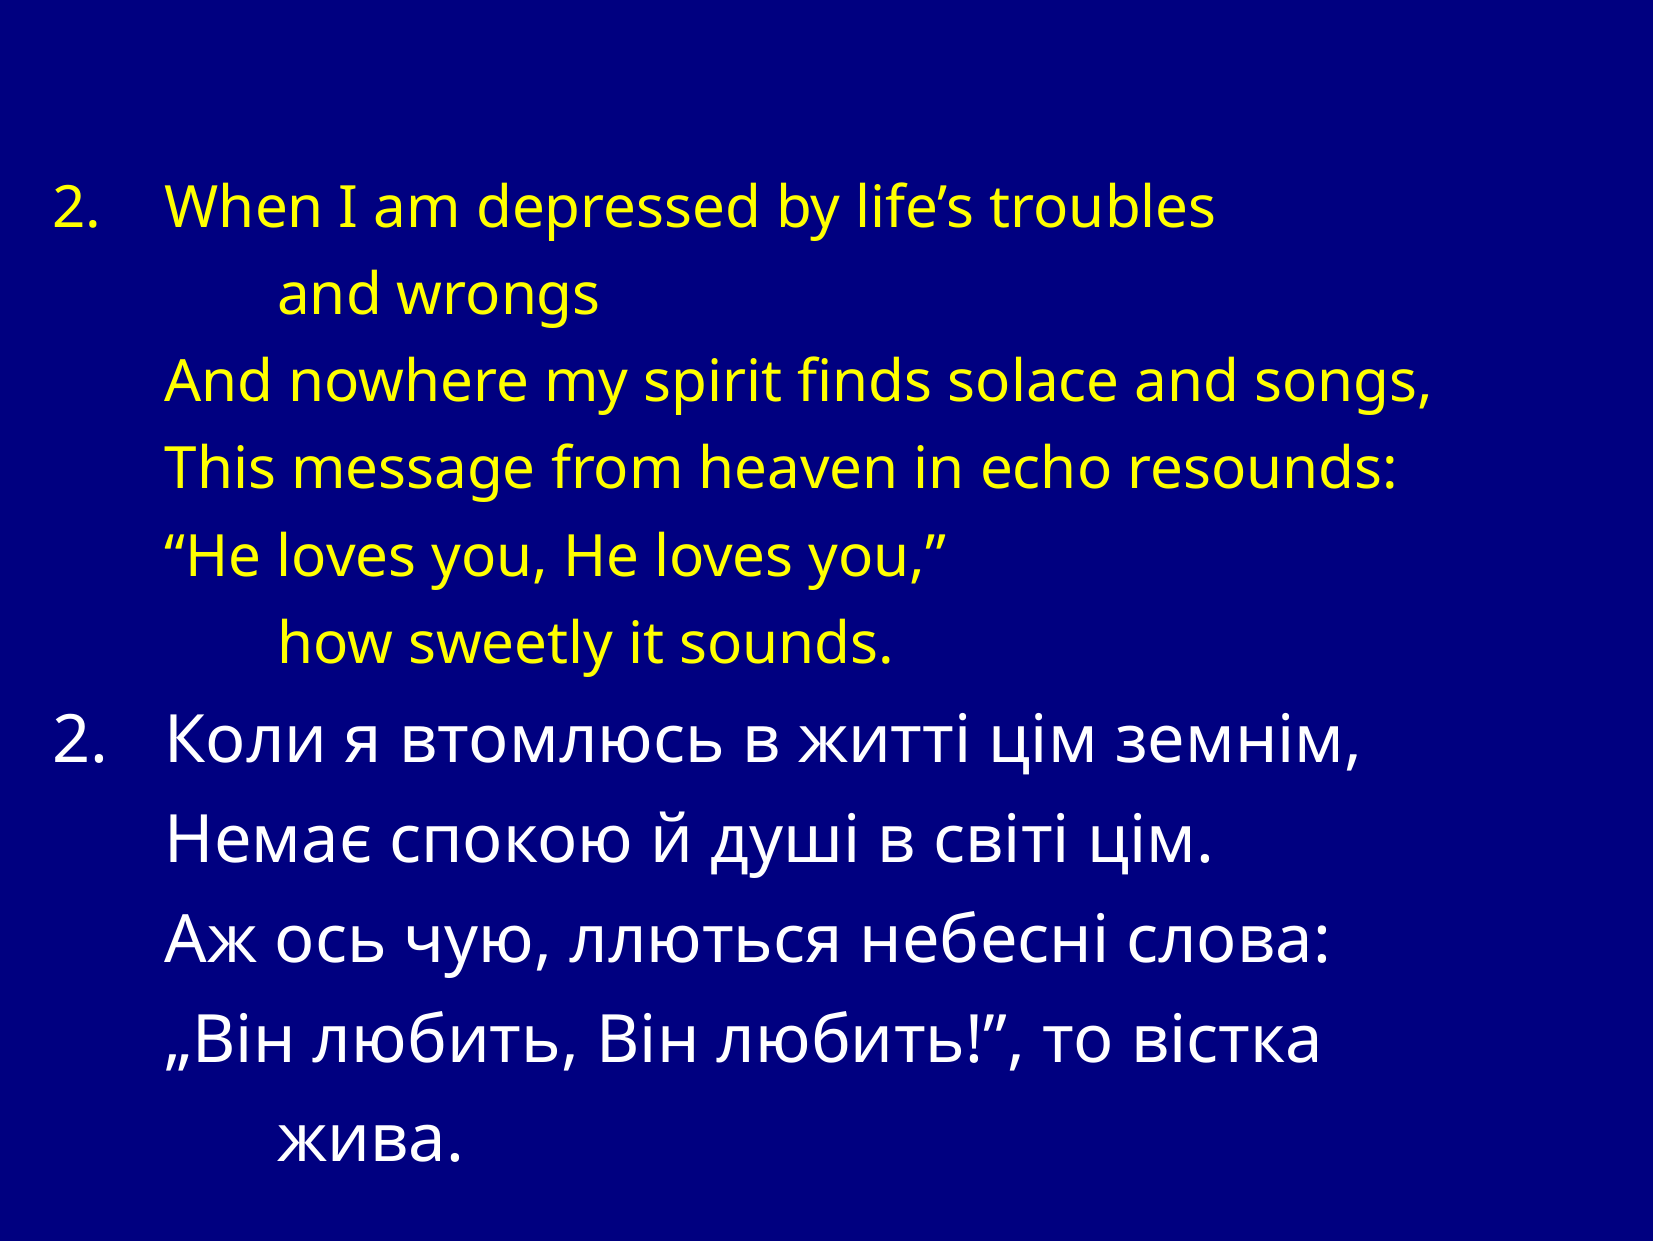

2.	When I am depressed by life’s troubles
		and wrongs
	And nowhere my spirit finds solace and songs,
	This message from heaven in echo resounds:
	“He loves you, He loves you,”
		how sweetly it sounds.
2.	Коли я втомлюсь в житті цім земнім,
	Немає спокою й душі в світі цім.
	Аж ось чую, ллються небесні слова:
	„Він любить, Він любить!”, то вістка
		жива.